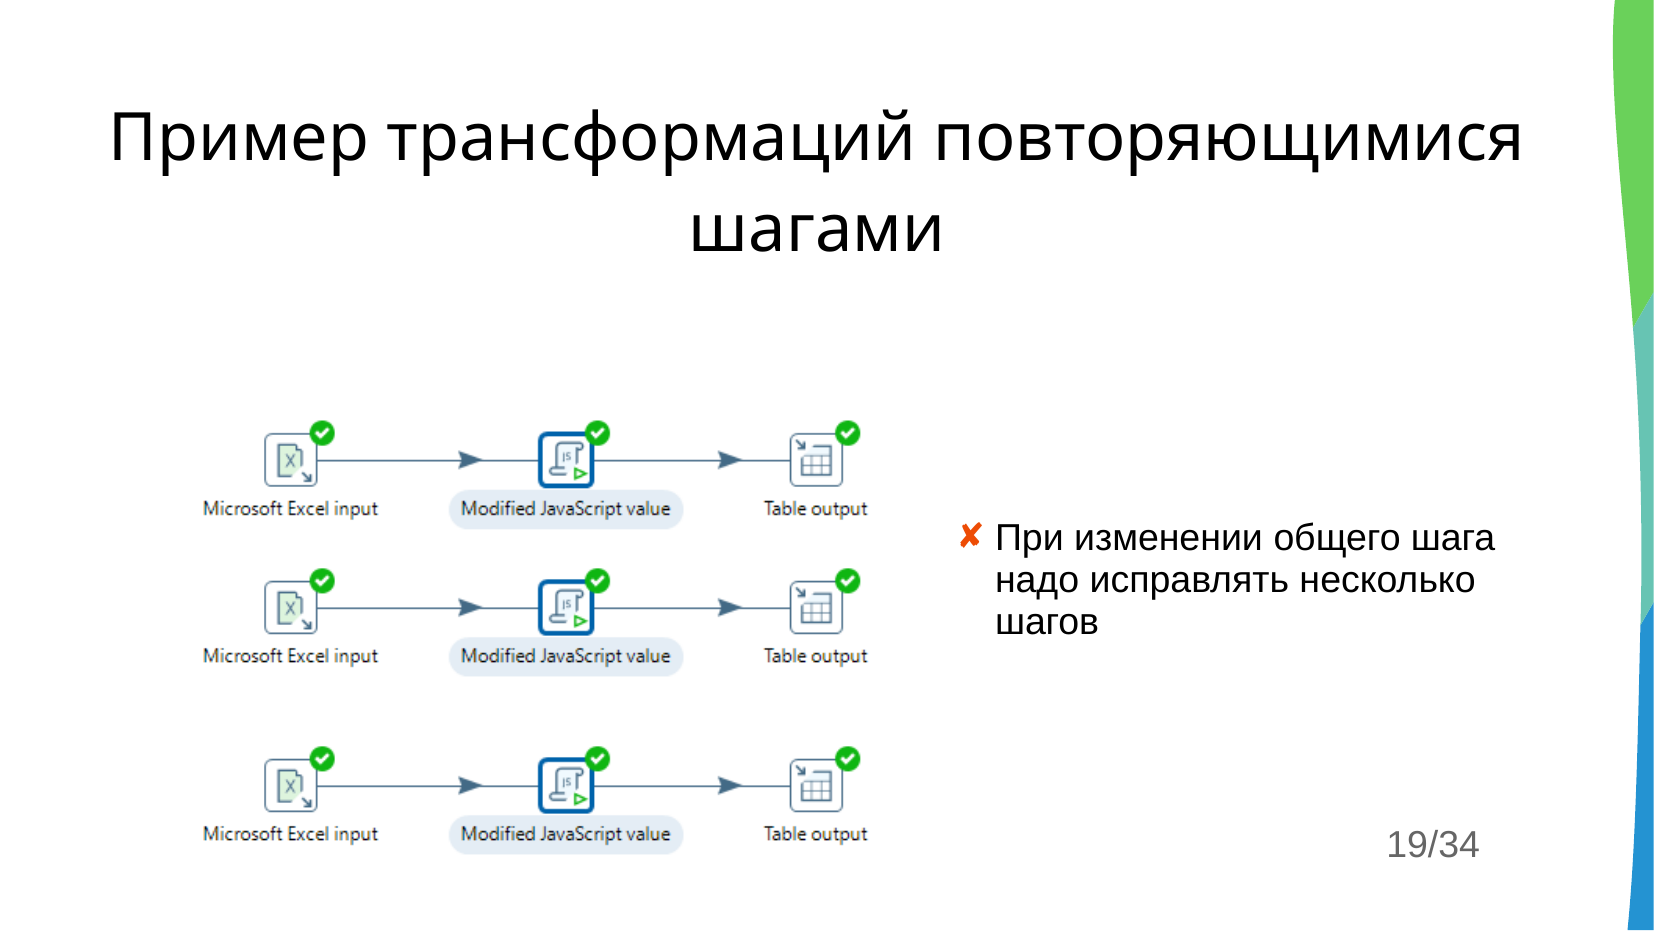

# Пример трансформаций повторяющимися шагами
При изменении общего шага
надо исправлять несколько
шагов